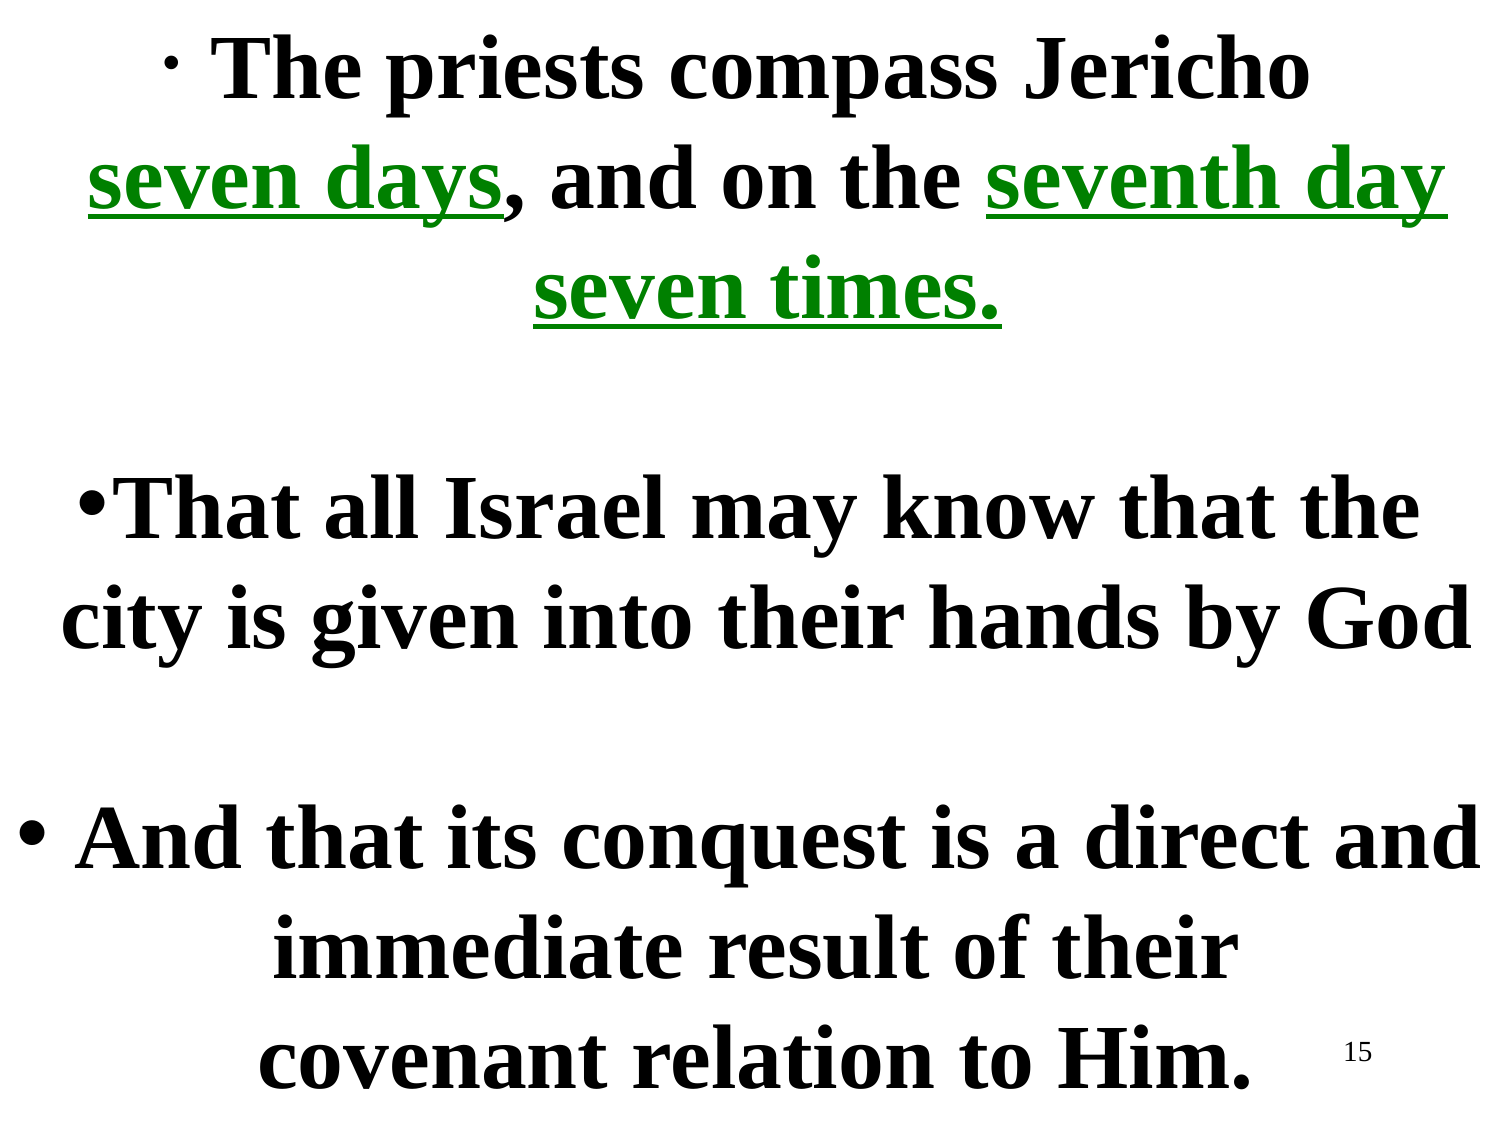

The priests compass Jericho
seven days, and on the seventh day seven times.
That all Israel may know that the city is given into their hands by God
 And that its conquest is a direct and immediate result of their
covenant relation to Him.